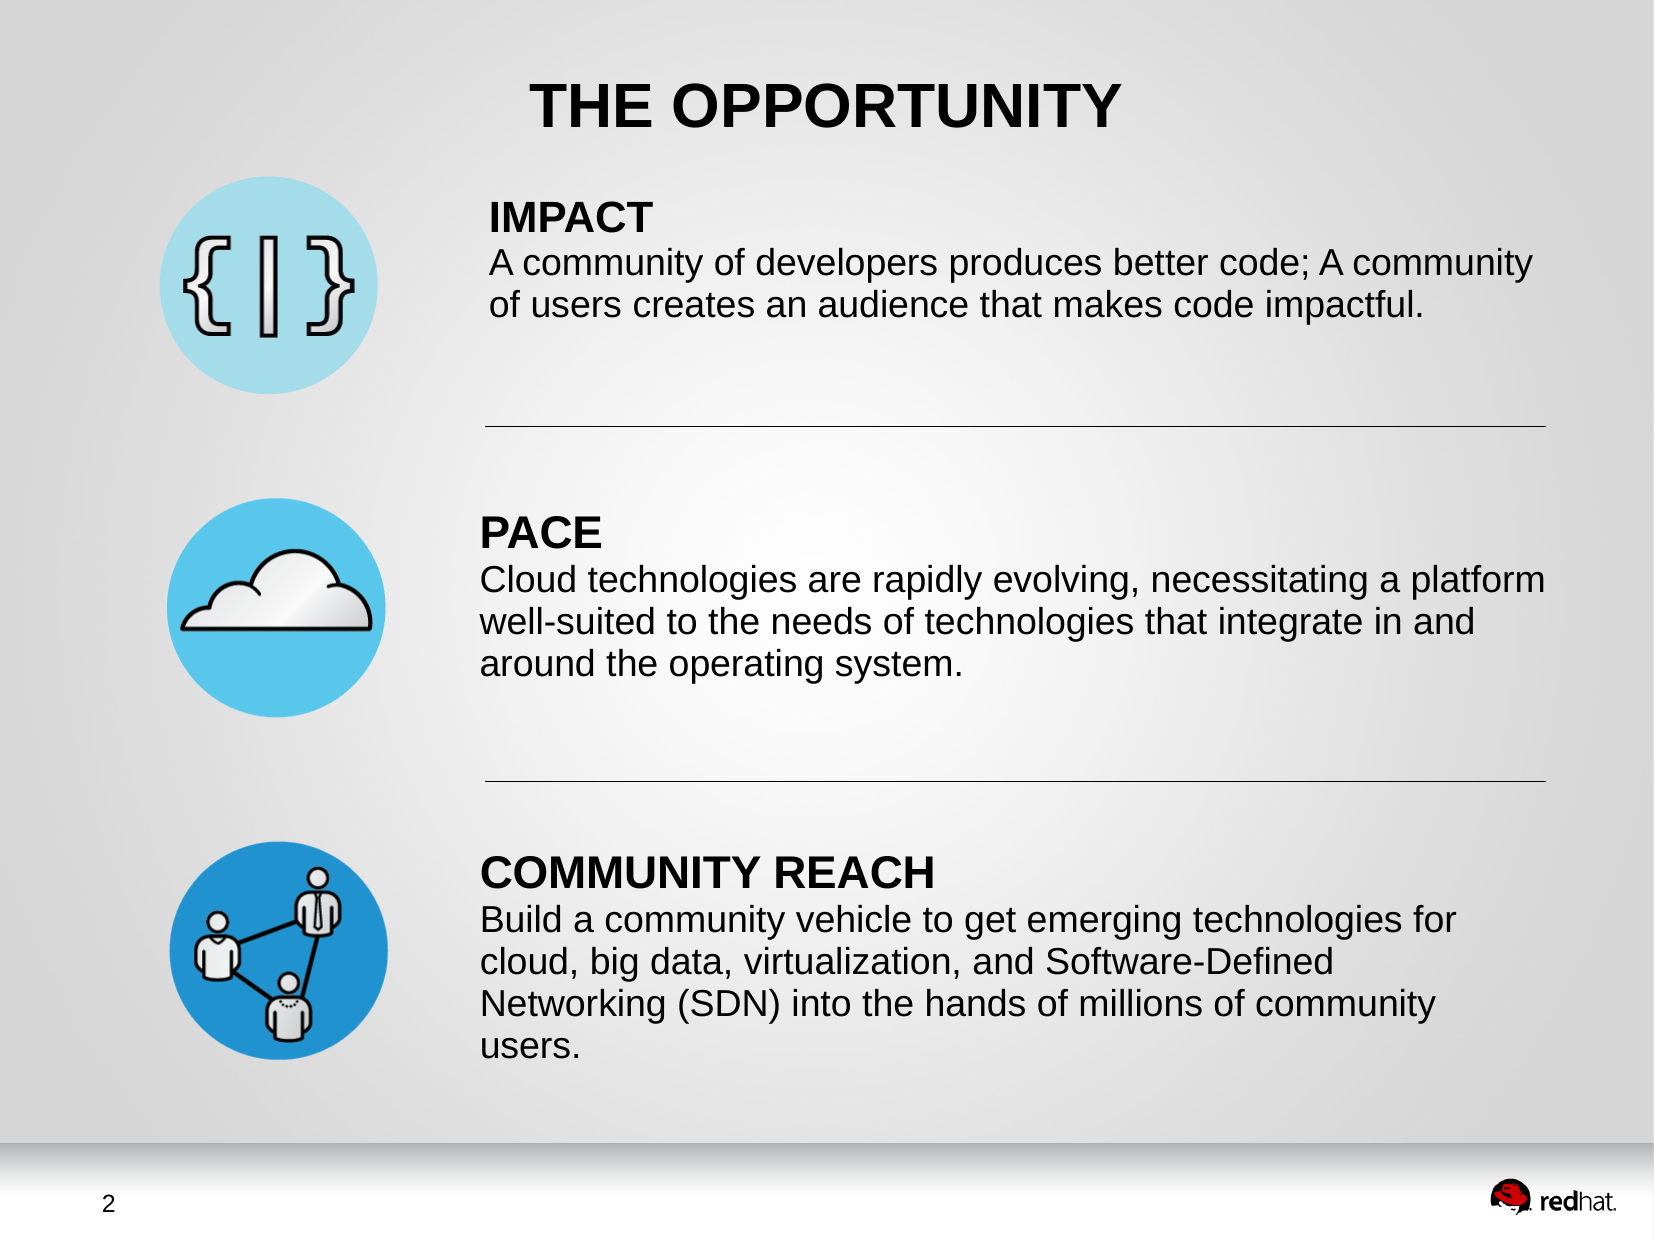

# THE OPPORTUNITY
IMPACT
A community of developers produces better code; A community of users creates an audience that makes code impactful.
PACE
Cloud technologies are rapidly evolving, necessitating a platform well-suited to the needs of technologies that integrate in and around the operating system.
COMMUNITY REACH
Build a community vehicle to get emerging technologies for cloud, big data, virtualization, and Software-Defined Networking (SDN) into the hands of millions of community users.